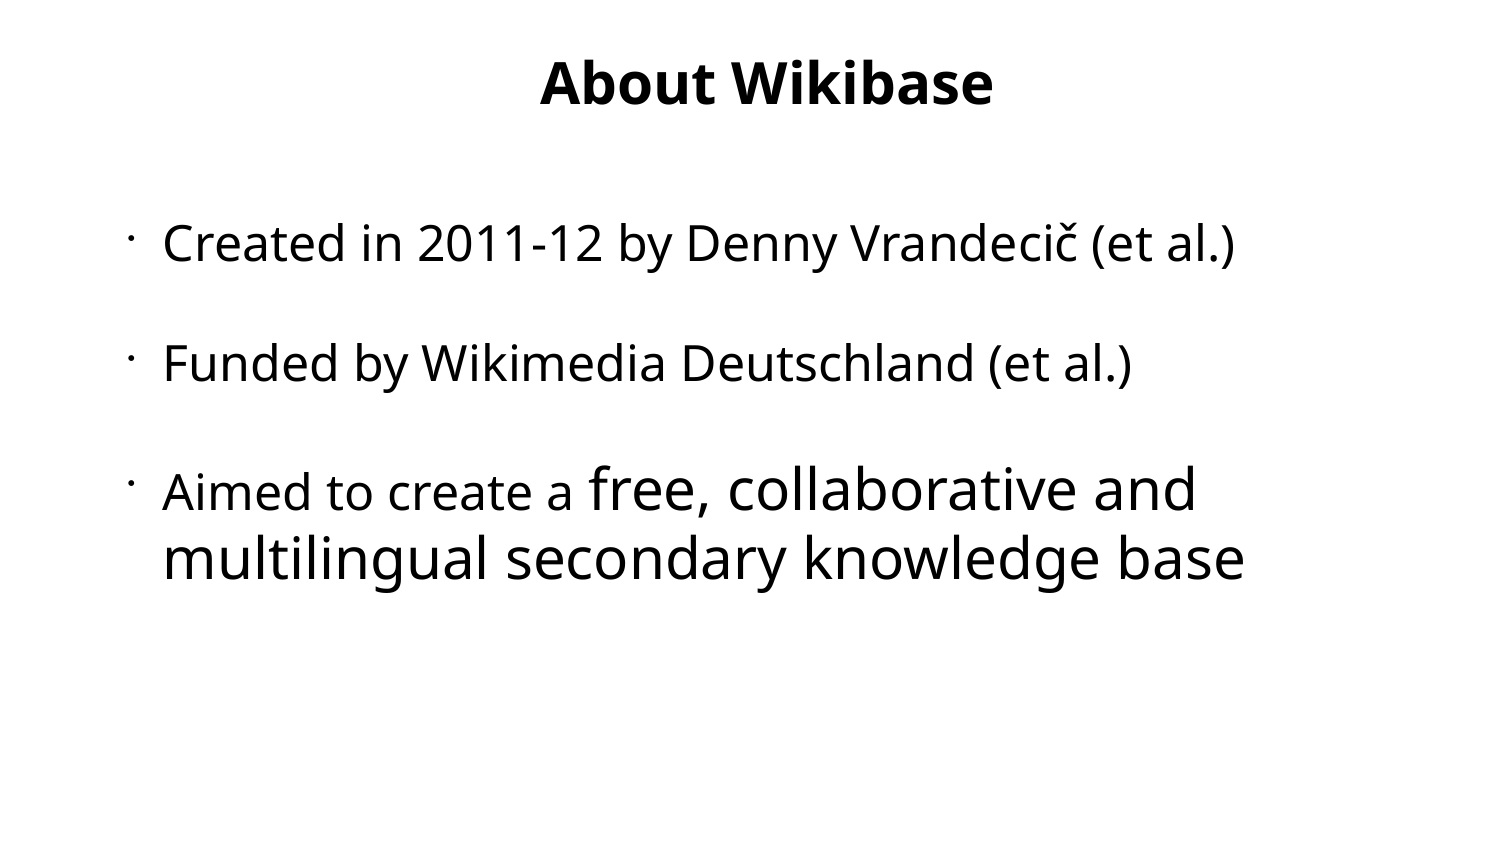

About Wikibase
Created in 2011-12 by Denny Vrandecič (et al.)
Funded by Wikimedia Deutschland (et al.)
Aimed to create a free, collaborative and multilingual secondary knowledge base